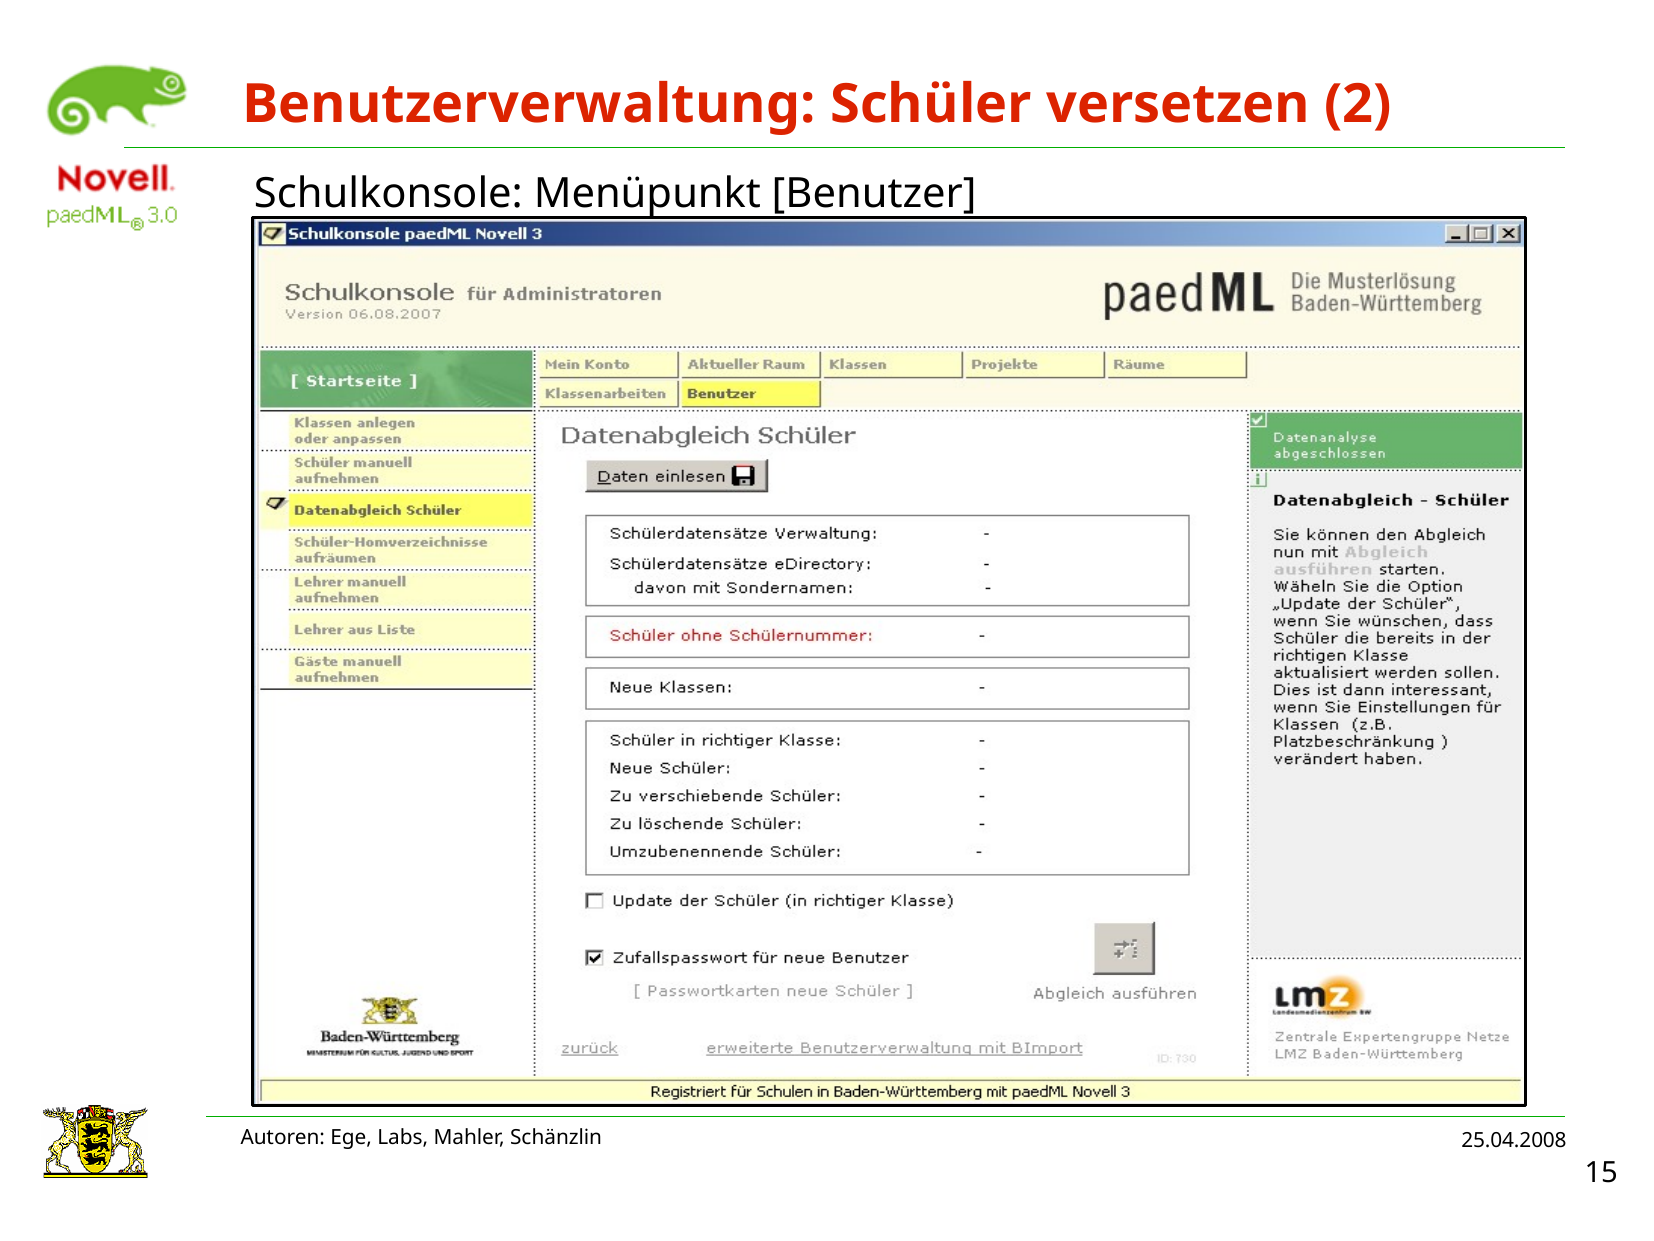

# Benutzerverwaltung: Schüler versetzen (2)
Schulkonsole: Menüpunkt [Benutzer]
Autoren: Ege, Labs, Mahler, Schänzlin
25.04.2008
15